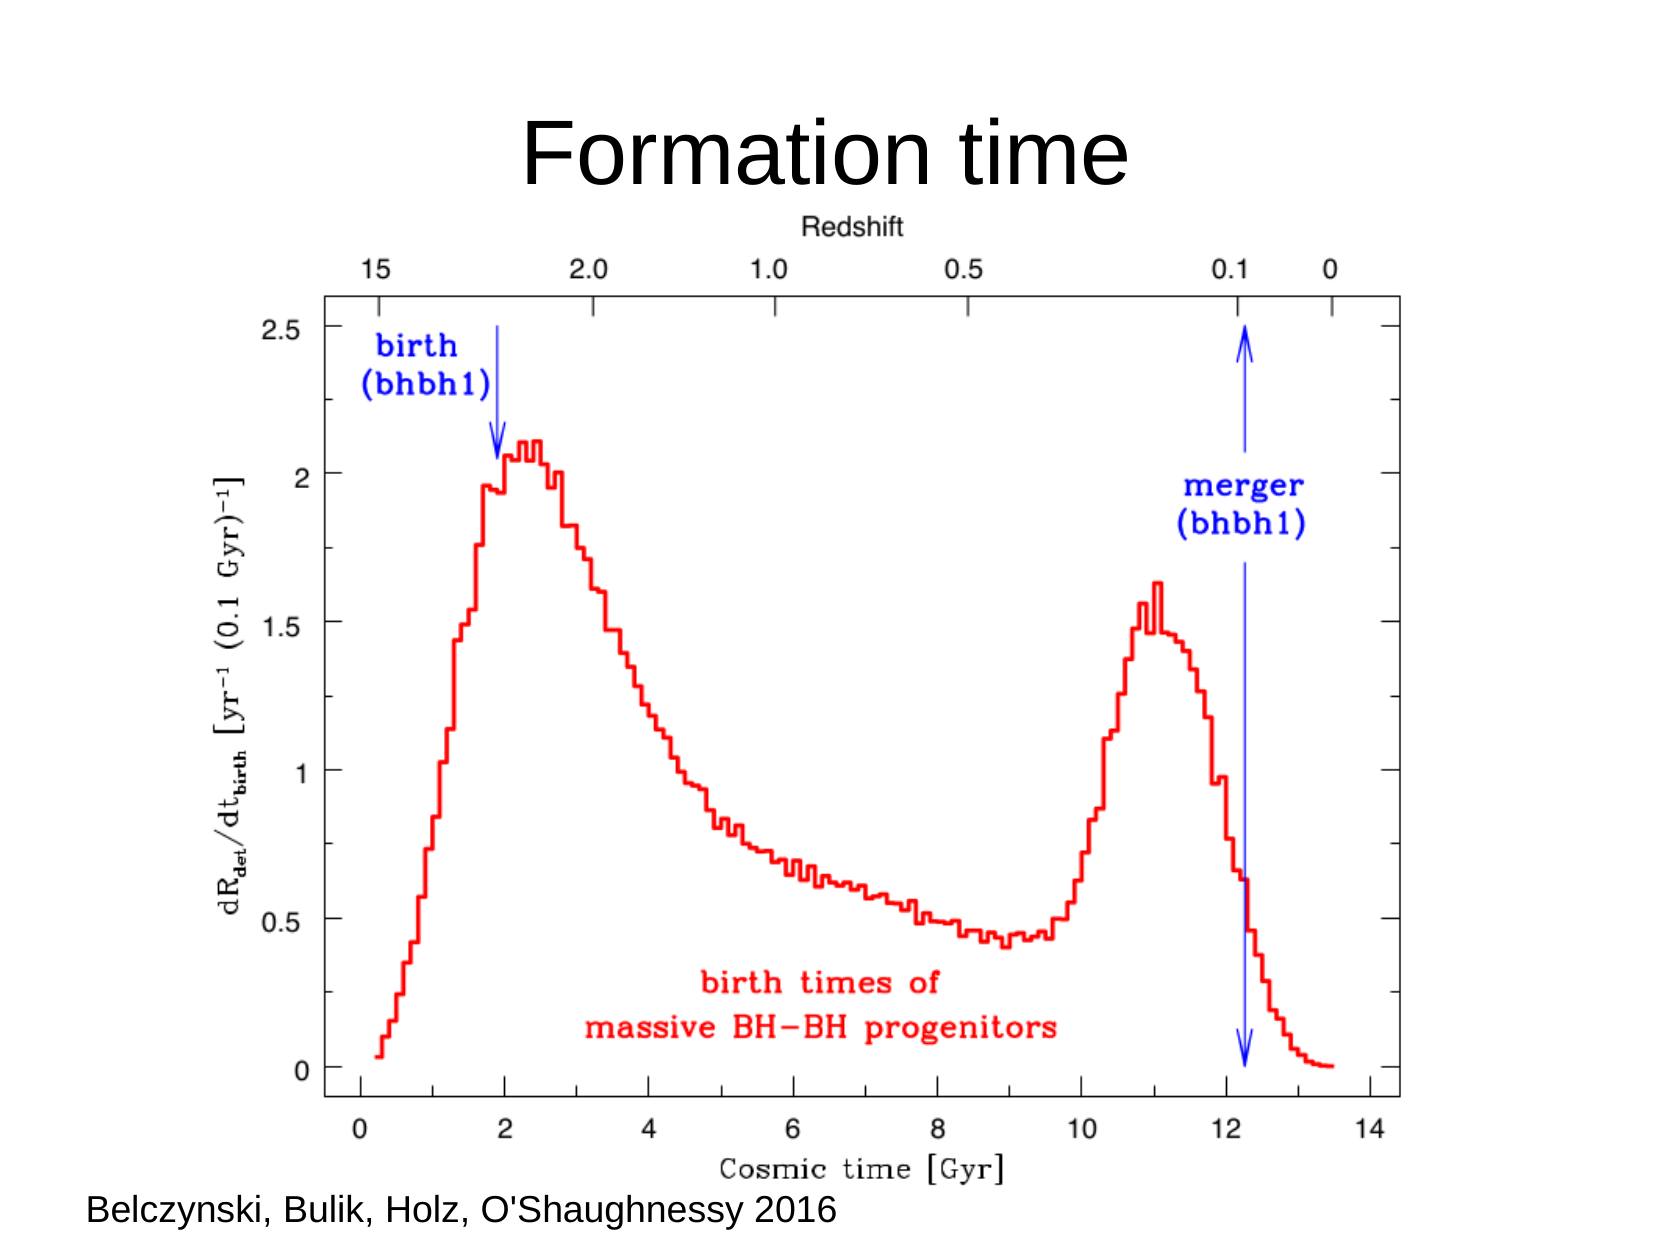

# Formation time
Belczynski, Bulik, Holz, O'Shaughnessy 2016